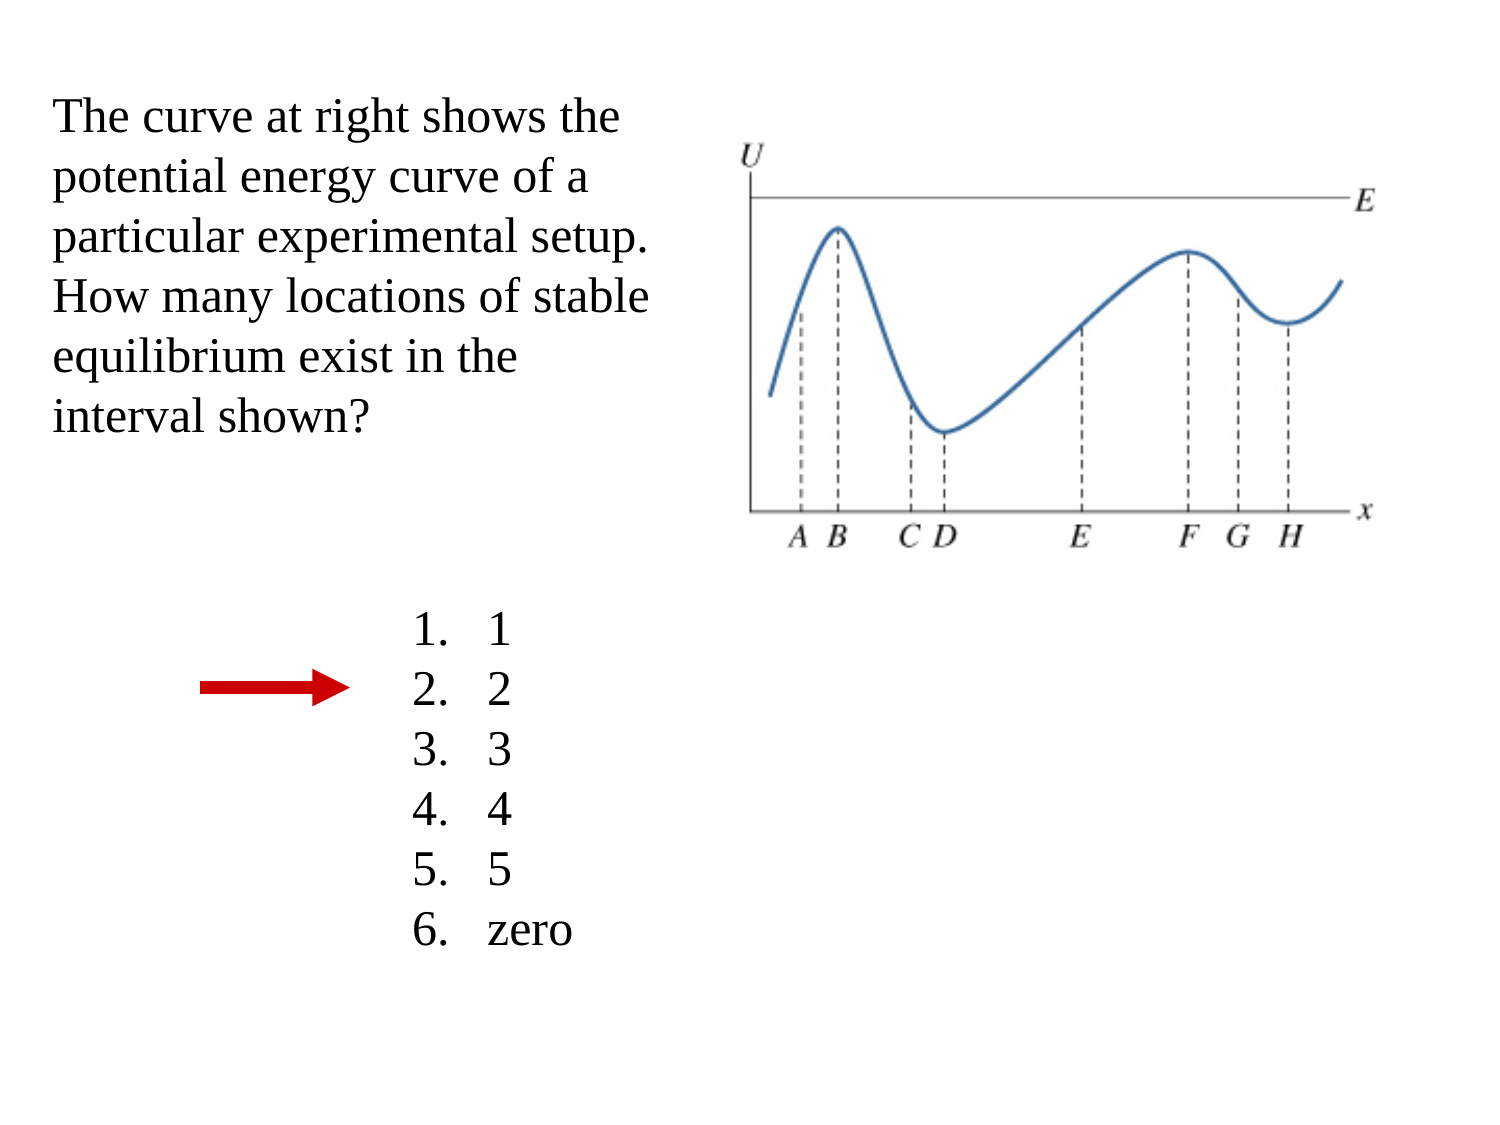

The curve at right shows the potential energy curve of a particular experimental setup. How many locations of stable equilibrium exist in the interval shown?
1
2
3
4
5
zero